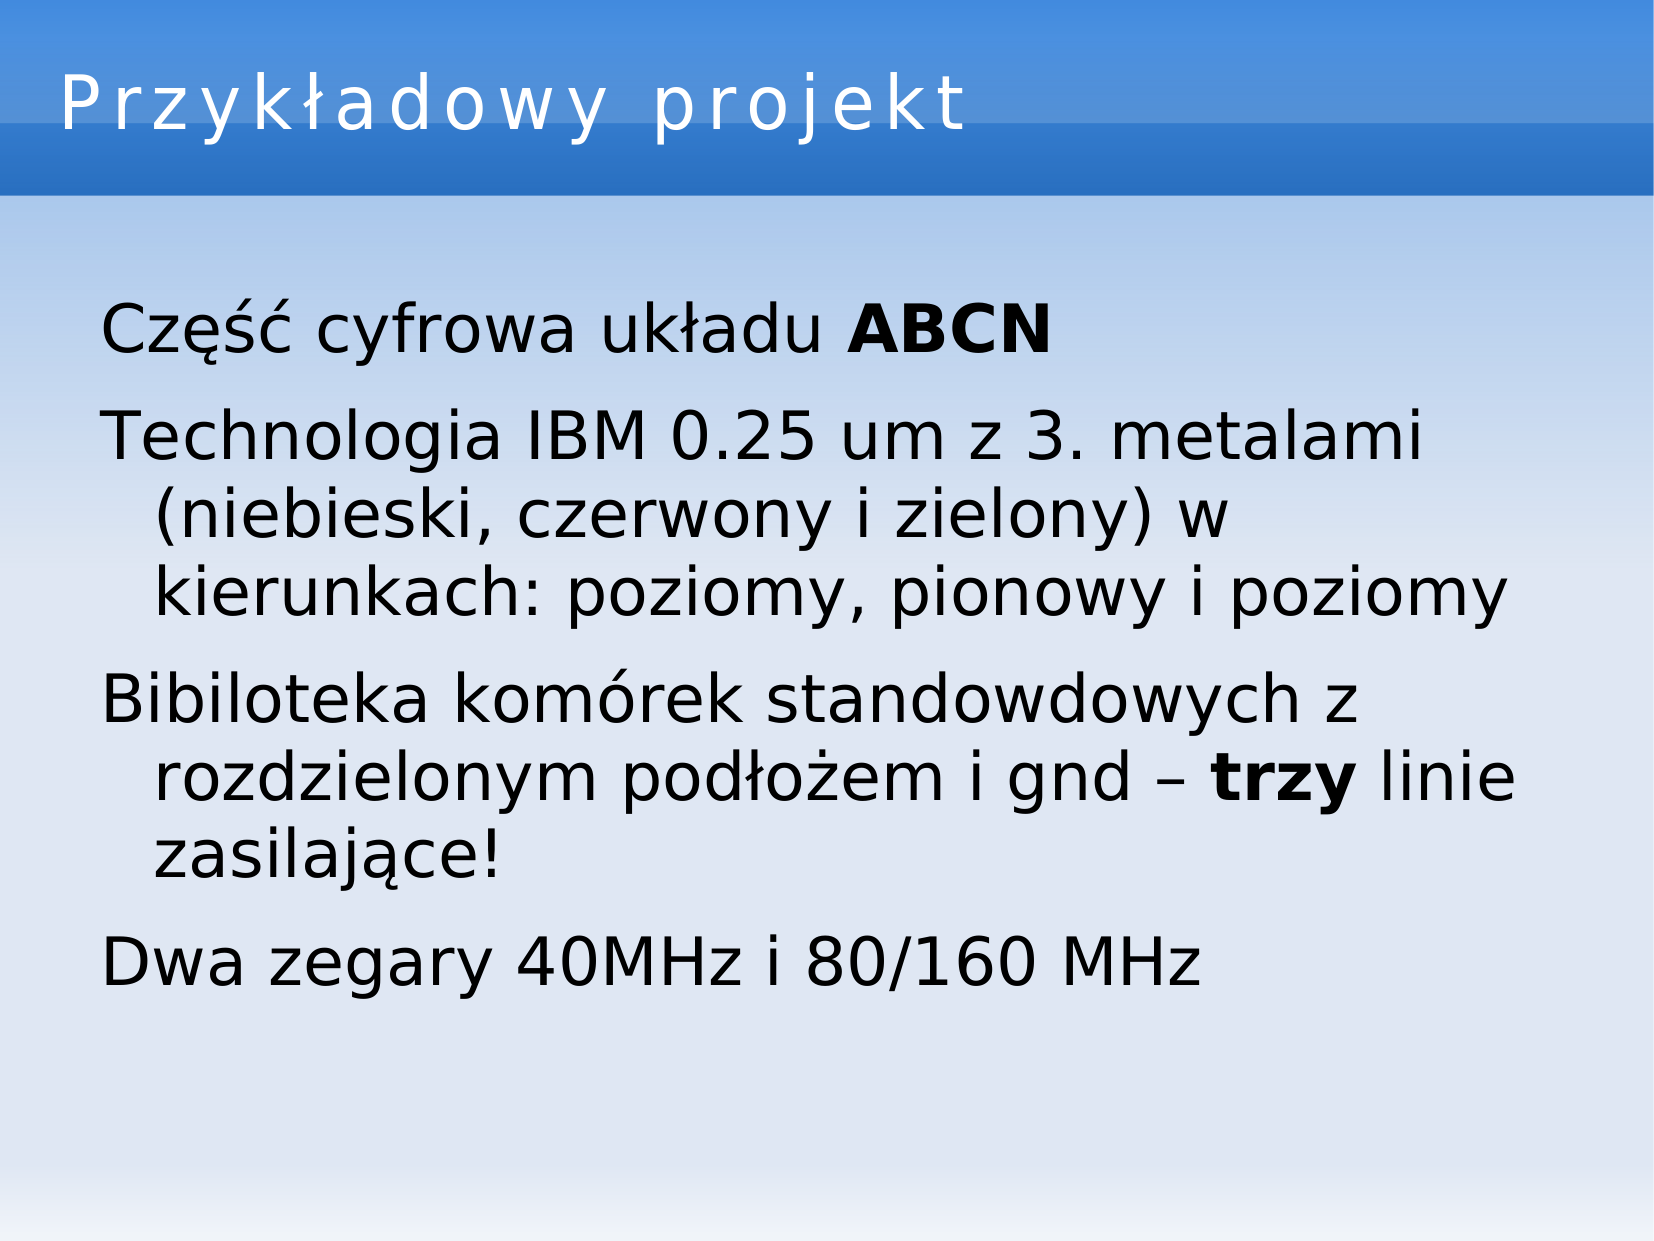

# Przykładowy projekt
Część cyfrowa układu ABCN
Technologia IBM 0.25 um z 3. metalami (niebieski, czerwony i zielony) w kierunkach: poziomy, pionowy i poziomy
Bibiloteka komórek standowdowych z rozdzielonym podłożem i gnd – trzy linie zasilające!
Dwa zegary 40MHz i 80/160 MHz